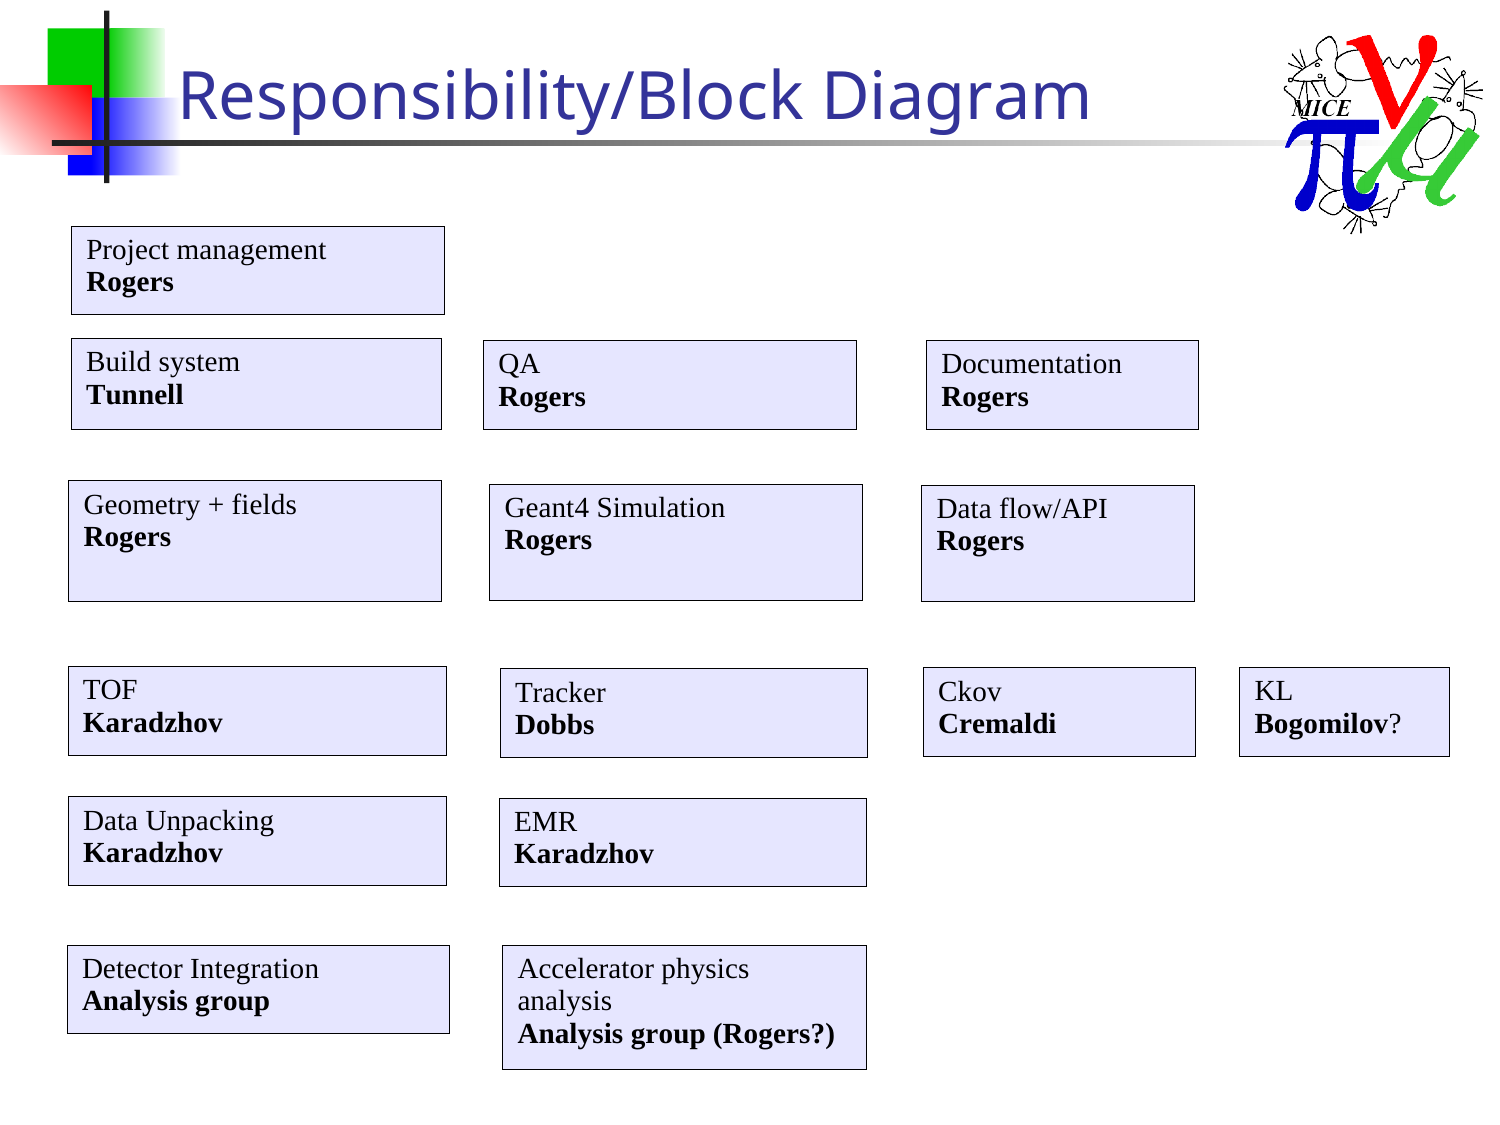

# Responsibility/Block Diagram
Project management
Rogers
Build system
Tunnell
QA
Rogers
Documentation
Rogers
Geometry + fields
Rogers
Geant4 Simulation
Rogers
Data flow/API
Rogers
TOF
Karadzhov
KL
Bogomilov?
Ckov
Cremaldi
Tracker
Dobbs
Data Unpacking
Karadzhov
EMR
Karadzhov
Accelerator physics analysis
Analysis group (Rogers?)
Detector Integration
Analysis group